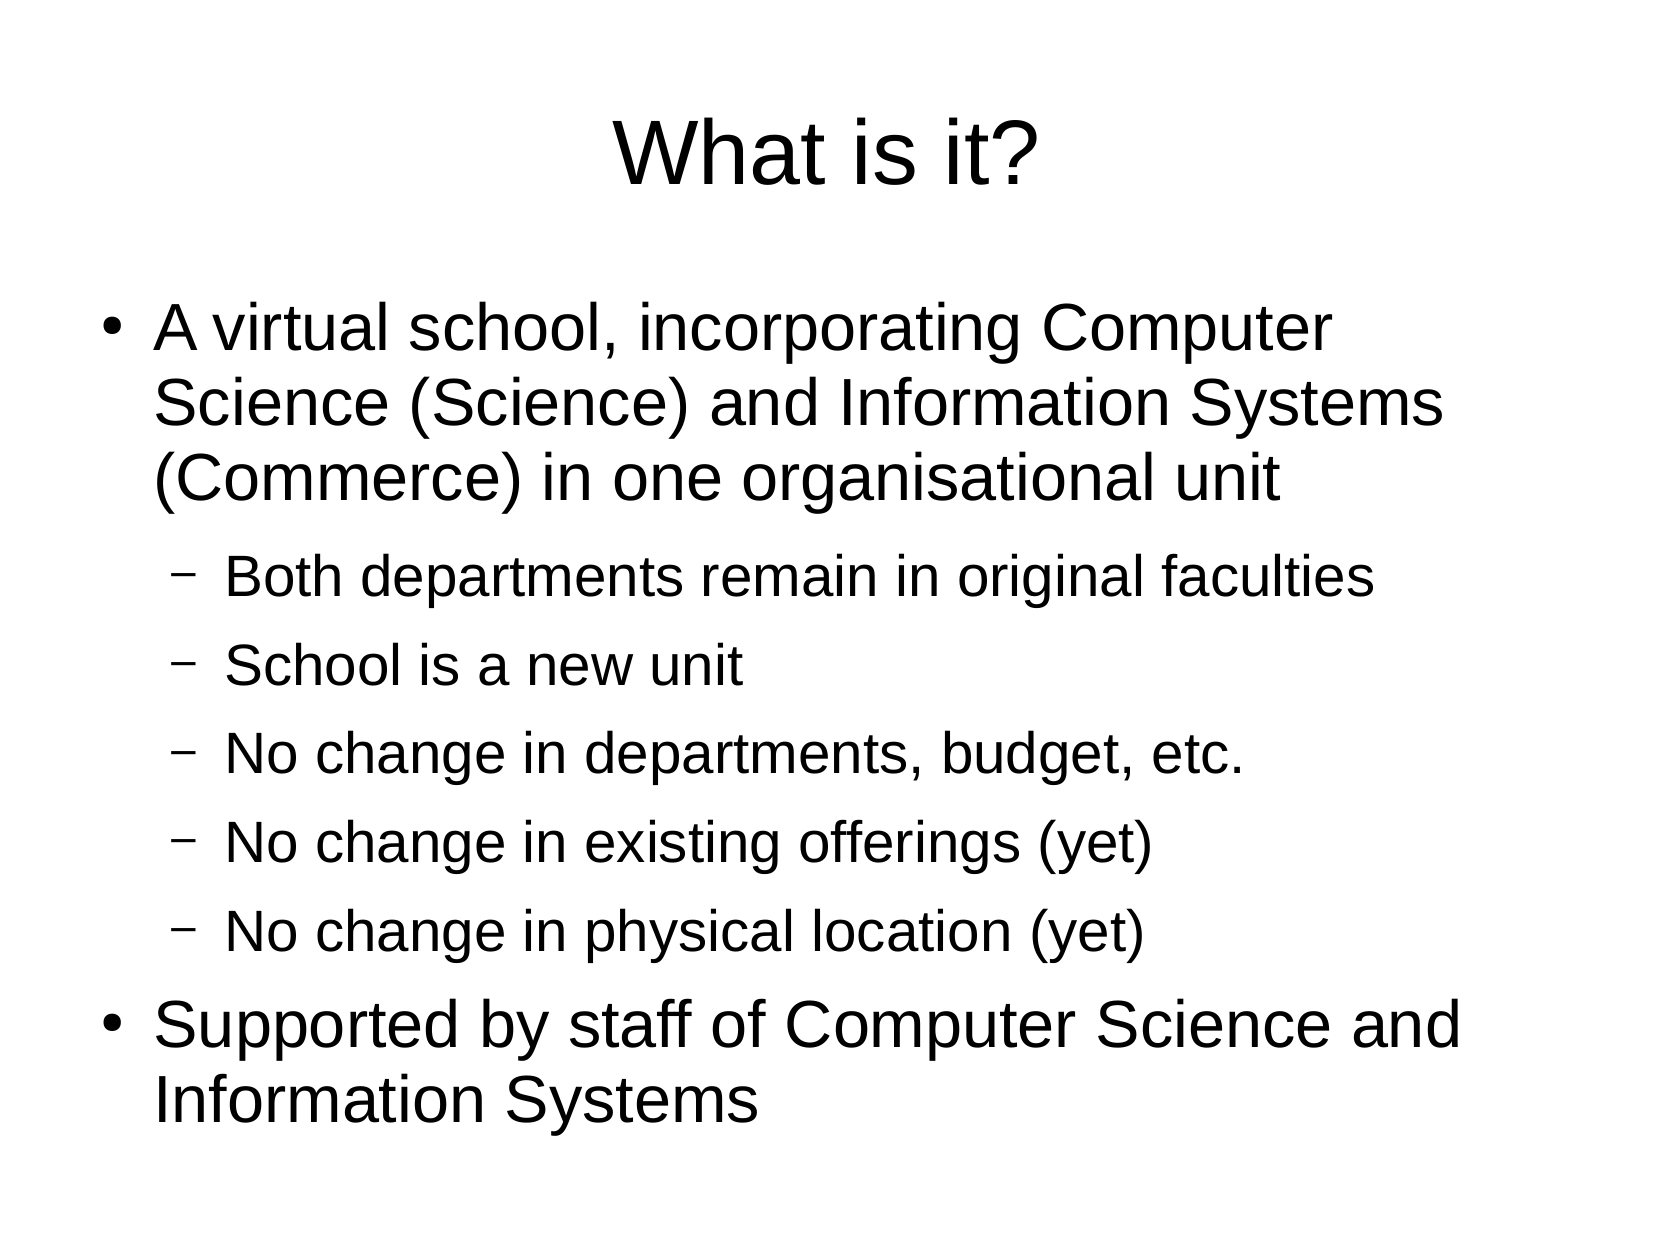

# What is it?
A virtual school, incorporating Computer Science (Science) and Information Systems (Commerce) in one organisational unit
Both departments remain in original faculties
School is a new unit
No change in departments, budget, etc.
No change in existing offerings (yet)
No change in physical location (yet)
Supported by staff of Computer Science and Information Systems